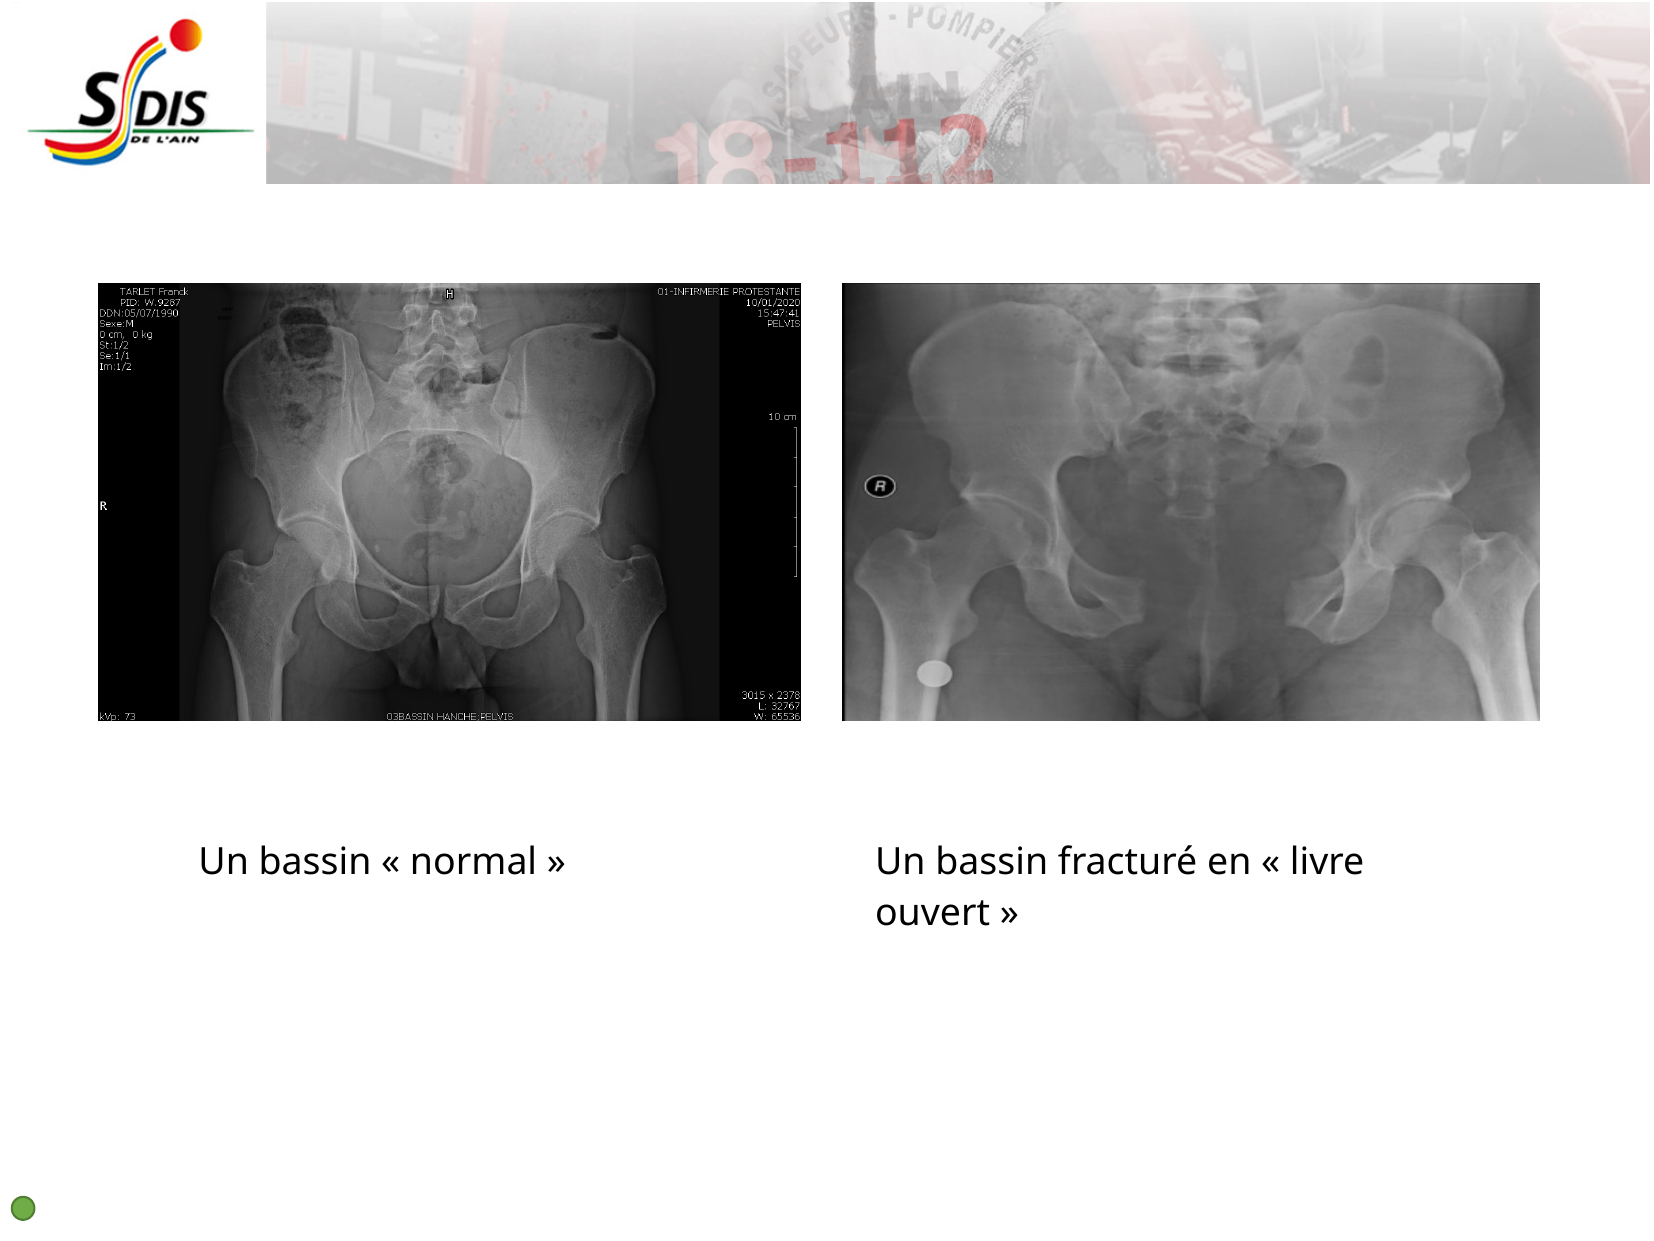

Un bassin « normal »
Un bassin fracturé en « livre ouvert »